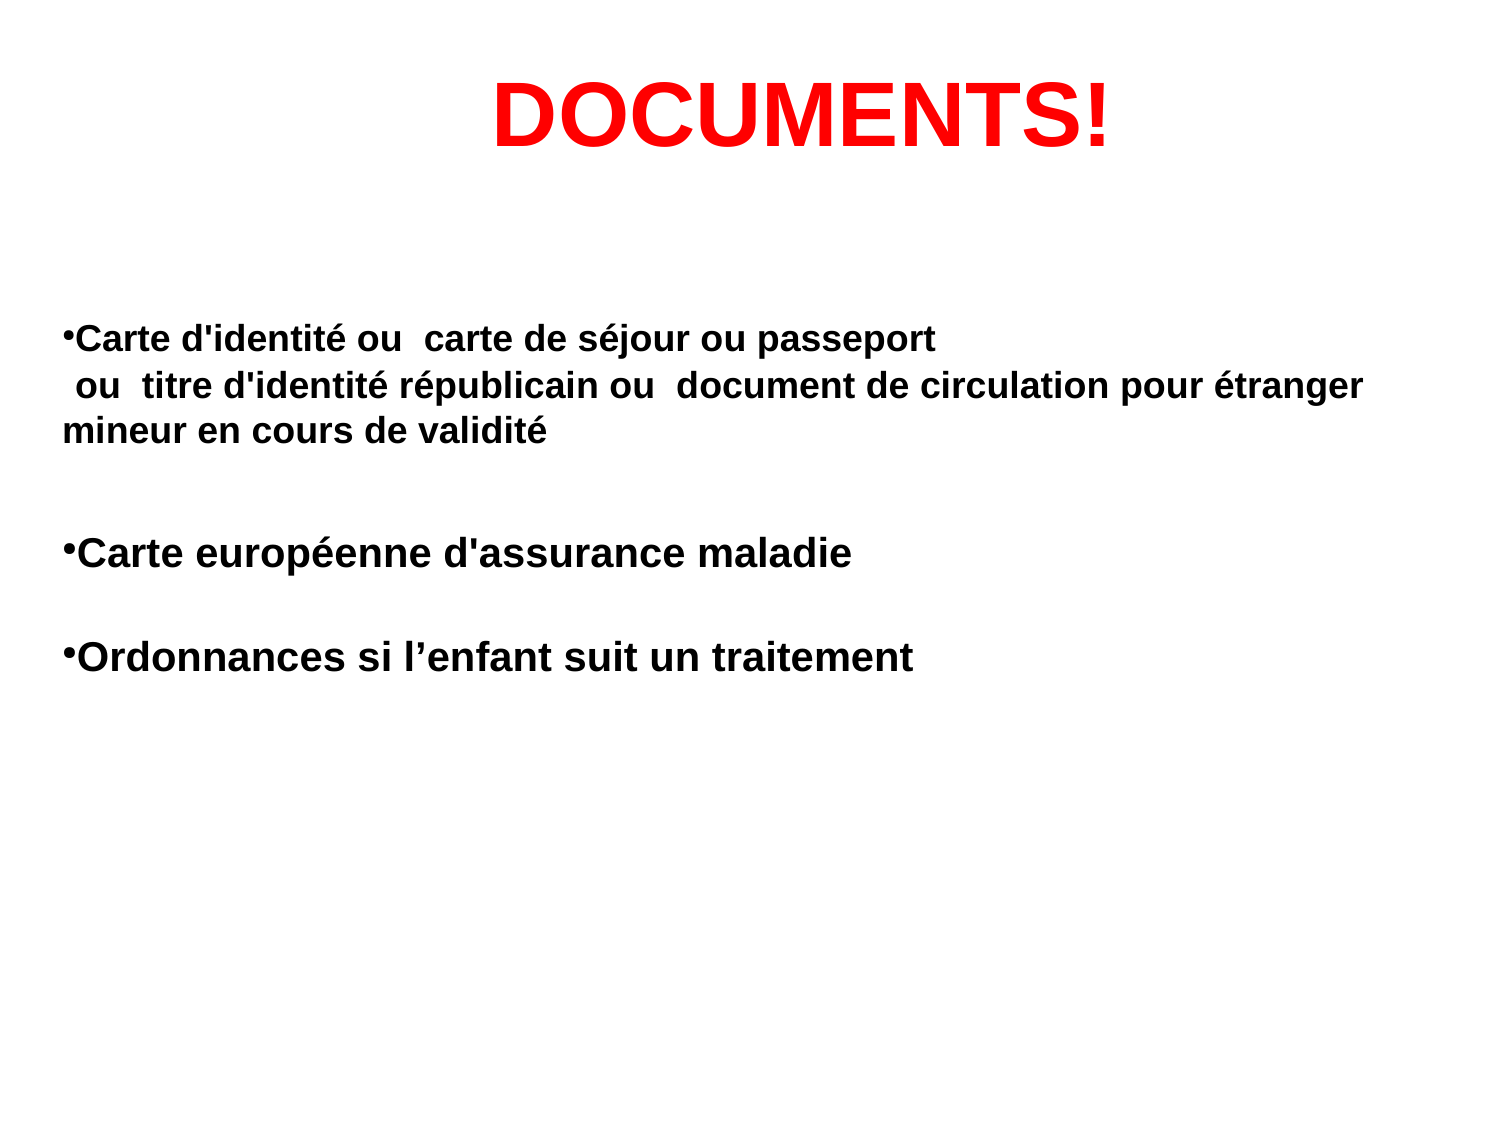

DOCUMENTS!
Carte d'identité ou carte de séjour ou passeport
ou titre d'identité républicain ou document de circulation pour étranger mineur en cours de validité
Carte européenne d'assurance maladie
Ordonnances si l’enfant suit un traitement